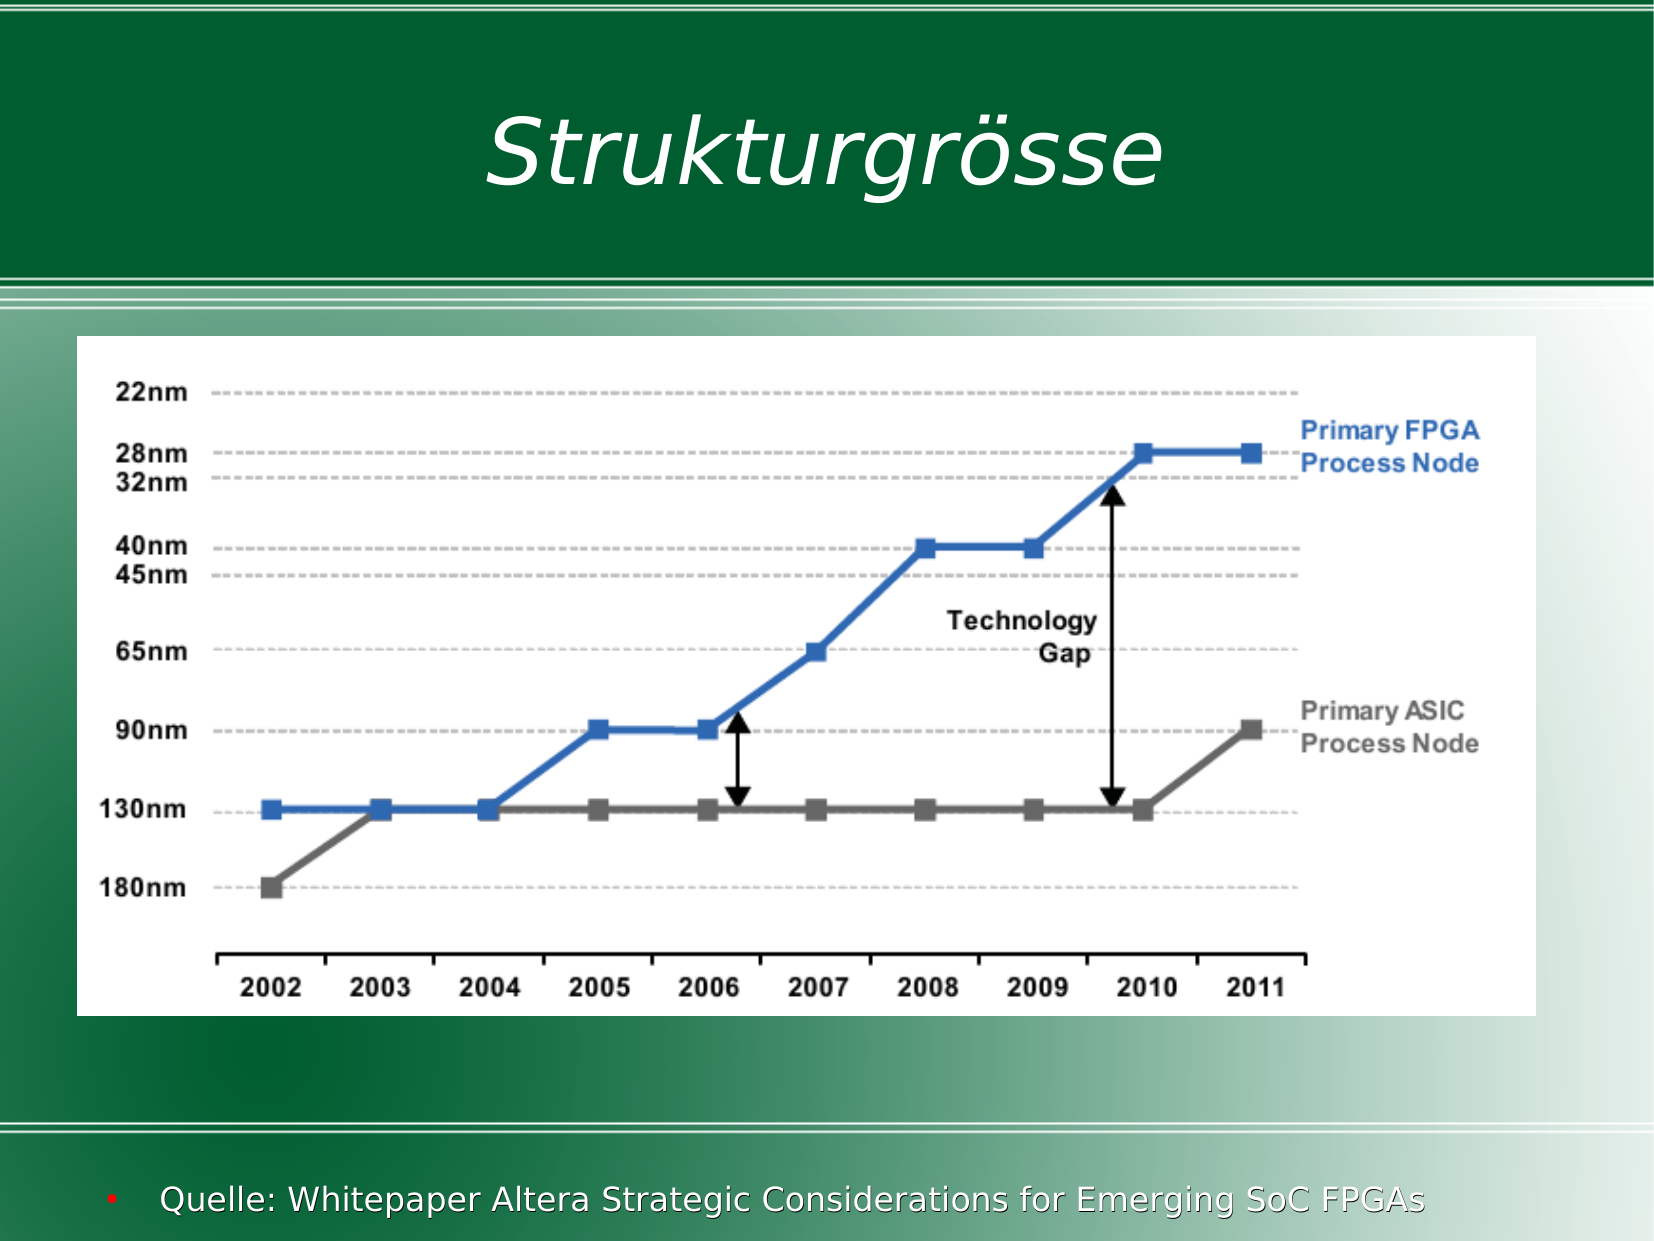

# Strukturgrösse
Quelle: Whitepaper Altera Strategic Considerations for Emerging SoC FPGAs